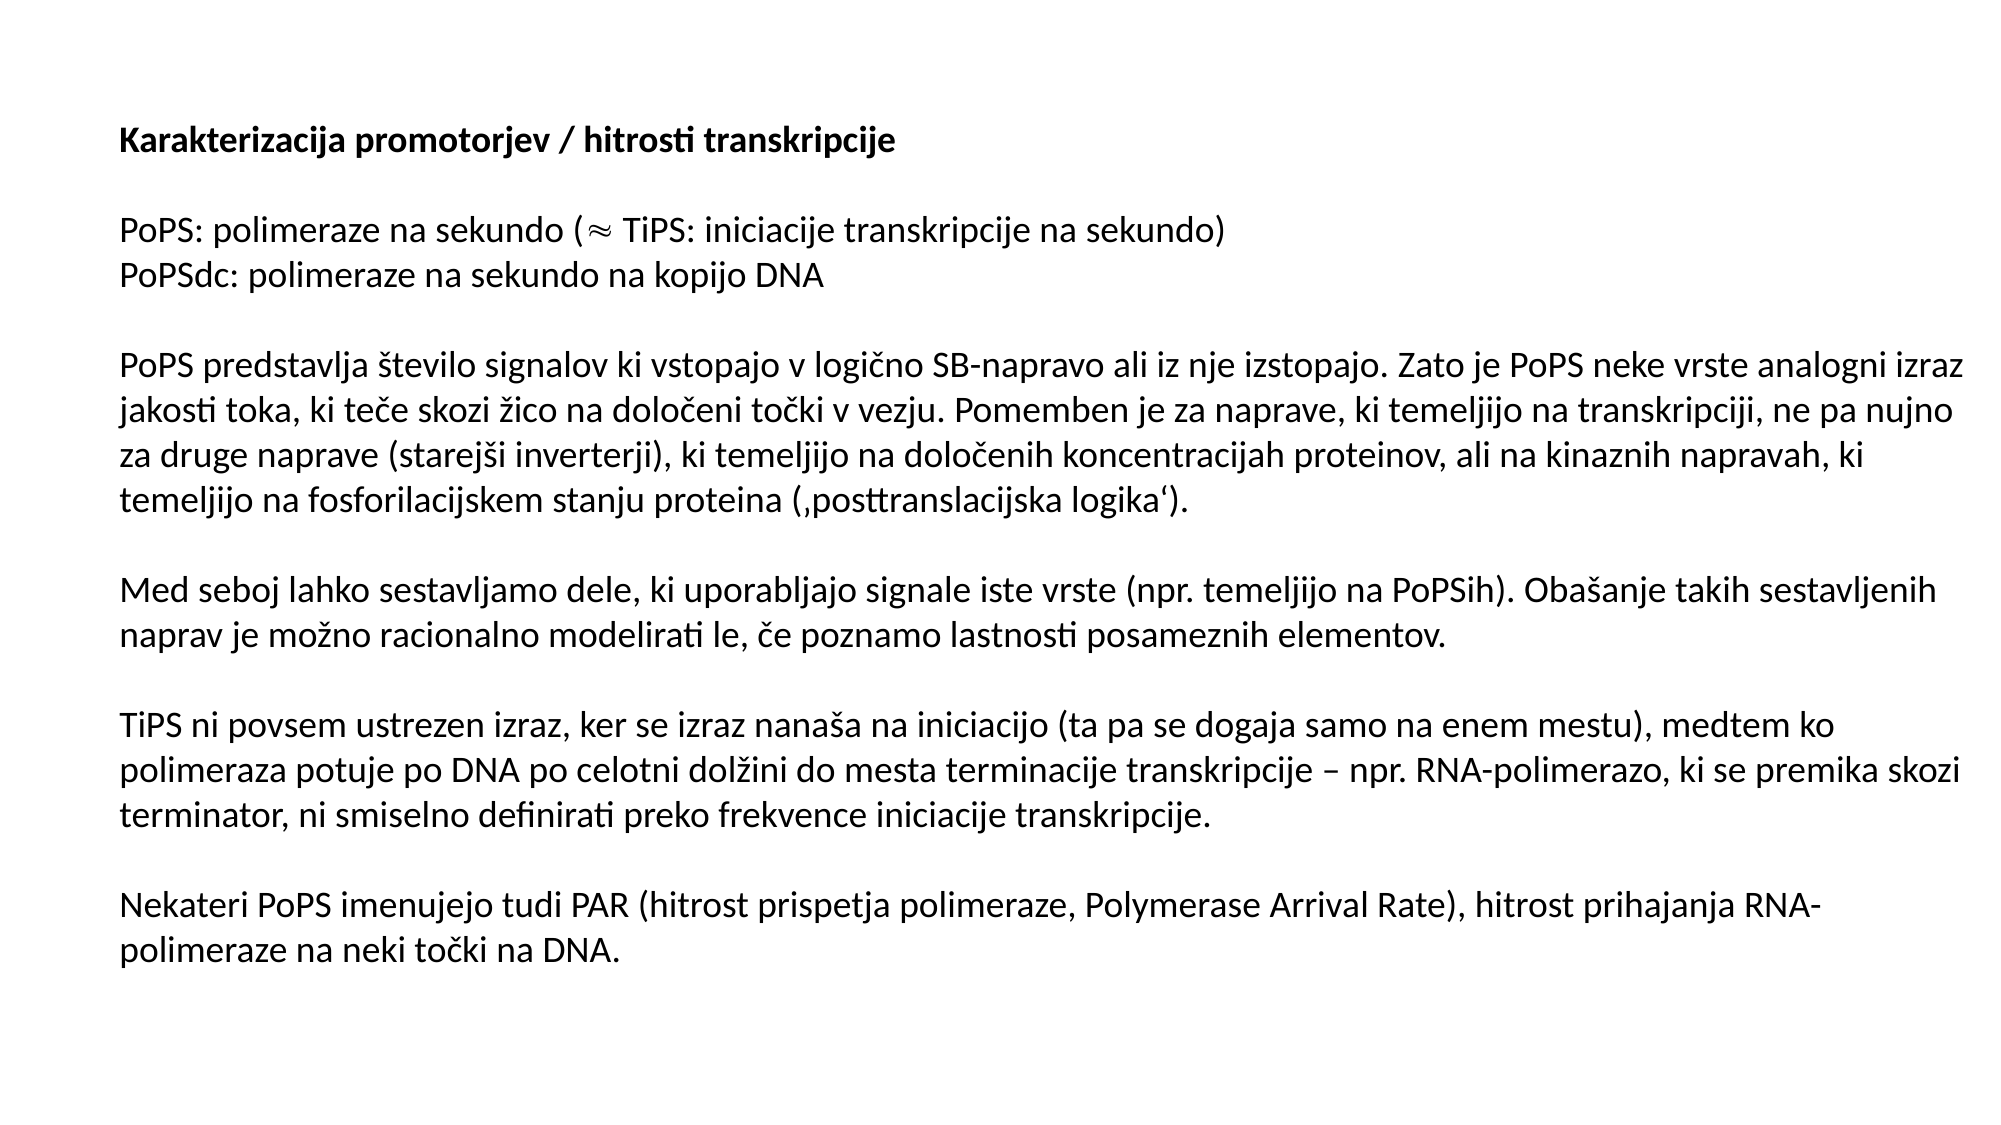

Karakterizacija promotorjev / hitrosti transkripcije
PoPS: polimeraze na sekundo ( TiPS: iniciacije transkripcije na sekundo)
PoPSdc: polimeraze na sekundo na kopijo DNA
PoPS predstavlja število signalov ki vstopajo v logično SB-napravo ali iz nje izstopajo. Zato je PoPS neke vrste analogni izraz jakosti toka, ki teče skozi žico na določeni točki v vezju. Pomemben je za naprave, ki temeljijo na transkripciji, ne pa nujno za druge naprave (starejši inverterji), ki temeljijo na določenih koncentracijah proteinov, ali na kinaznih napravah, ki temeljijo na fosforilacijskem stanju proteina (‚posttranslacijska logika‘).
Med seboj lahko sestavljamo dele, ki uporabljajo signale iste vrste (npr. temeljijo na PoPSih). Obašanje takih sestavljenih naprav je možno racionalno modelirati le, če poznamo lastnosti posameznih elementov.
TiPS ni povsem ustrezen izraz, ker se izraz nanaša na iniciacijo (ta pa se dogaja samo na enem mestu), medtem ko polimeraza potuje po DNA po celotni dolžini do mesta terminacije transkripcije – npr. RNA-polimerazo, ki se premika skozi terminator, ni smiselno definirati preko frekvence iniciacije transkripcije.
Nekateri PoPS imenujejo tudi PAR (hitrost prispetja polimeraze, Polymerase Arrival Rate), hitrost prihajanja RNA-polimeraze na neki točki na DNA.